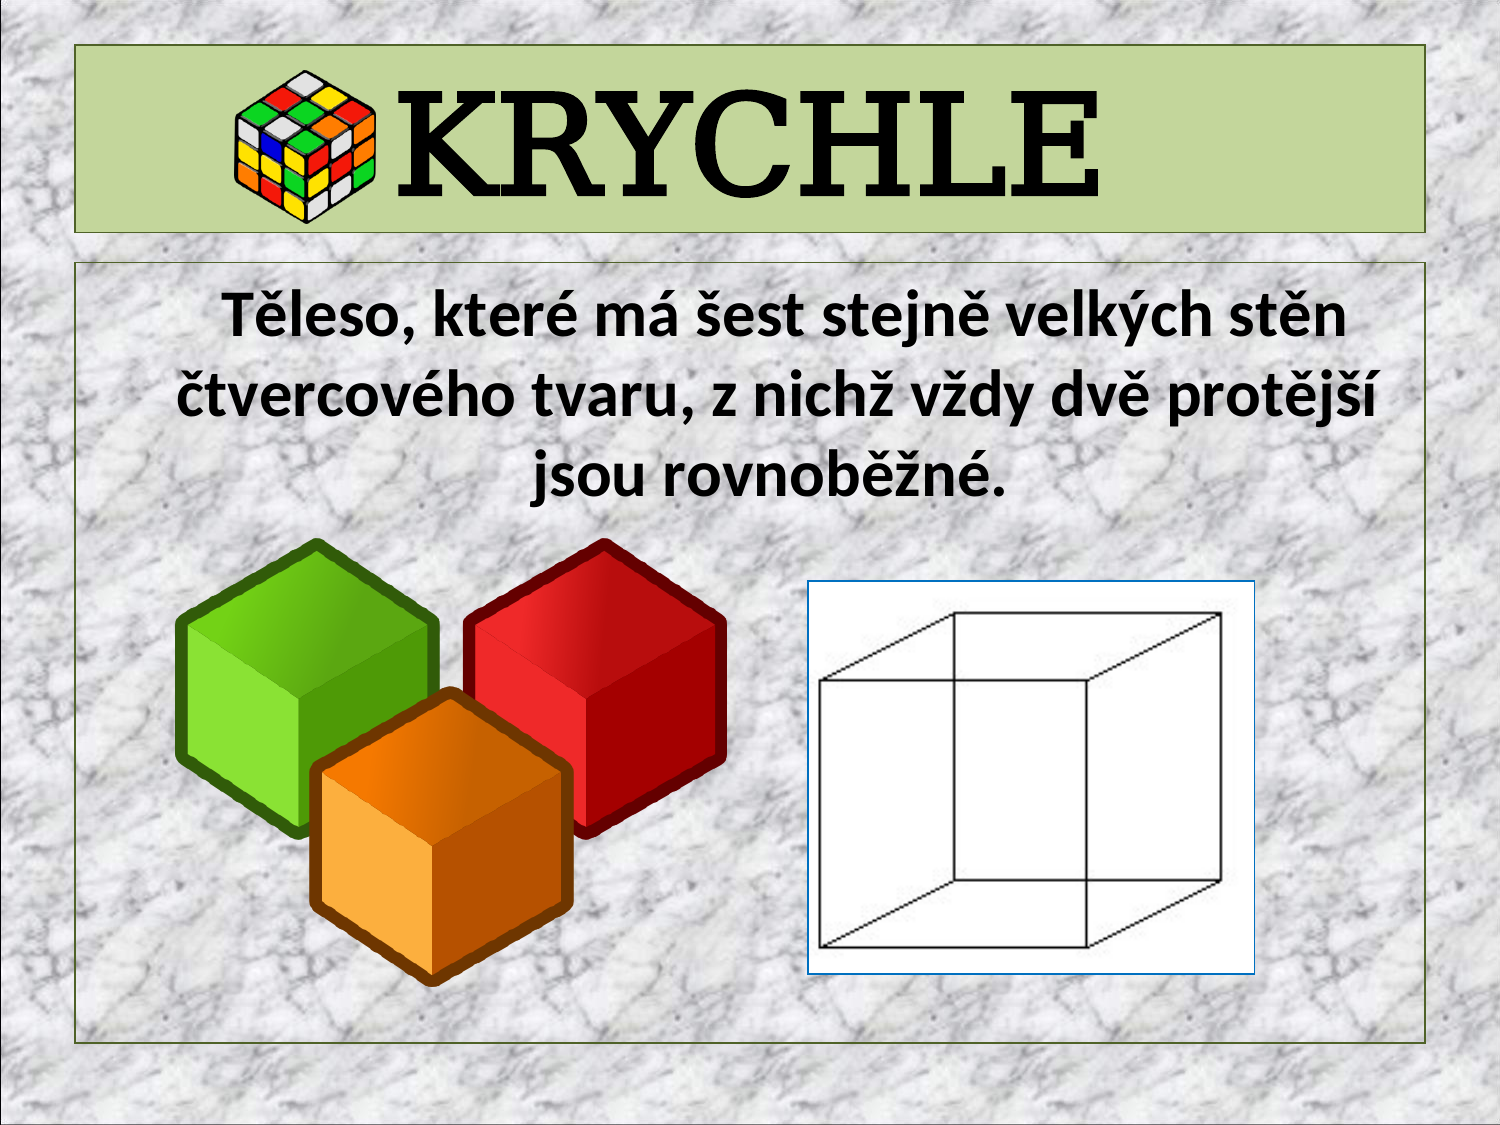

# KRYCHLE
	 Těleso, které má šest stejně velkých stěn čtvercového tvaru, z nichž vždy dvě protější jsou rovnoběžné.